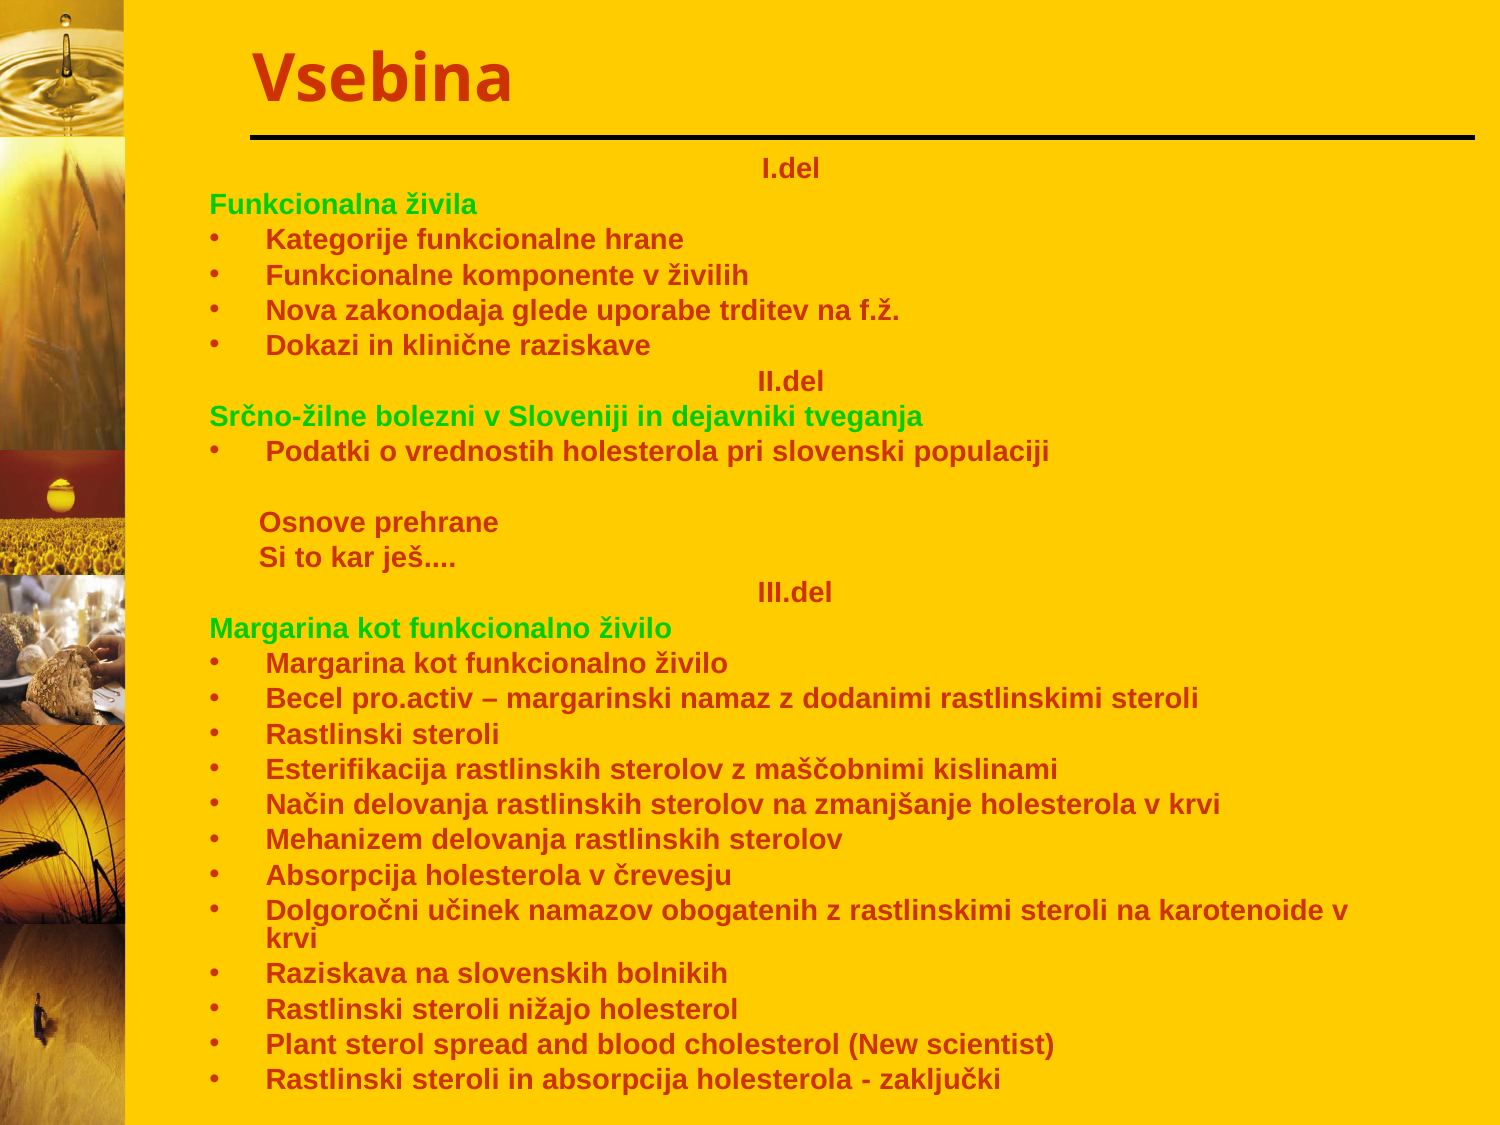

# Vsebina
I.del
Funkcionalna živila
Kategorije funkcionalne hrane
Funkcionalne komponente v živilih
Nova zakonodaja glede uporabe trditev na f.ž.
Dokazi in klinične raziskave
II.del
Srčno-žilne bolezni v Sloveniji in dejavniki tveganja
Podatki o vrednostih holesterola pri slovenski populaciji
 Osnove prehrane
 Si to kar ješ....
 III.del
Margarina kot funkcionalno živilo
Margarina kot funkcionalno živilo
Becel pro.activ – margarinski namaz z dodanimi rastlinskimi steroli
Rastlinski steroli
Esterifikacija rastlinskih sterolov z maščobnimi kislinami
Način delovanja rastlinskih sterolov na zmanjšanje holesterola v krvi
Mehanizem delovanja rastlinskih sterolov
Absorpcija holesterola v črevesju
Dolgoročni učinek namazov obogatenih z rastlinskimi steroli na karotenoide v krvi
Raziskava na slovenskih bolnikih
Rastlinski steroli nižajo holesterol
Plant sterol spread and blood cholesterol (New scientist)
Rastlinski steroli in absorpcija holesterola - zaključki